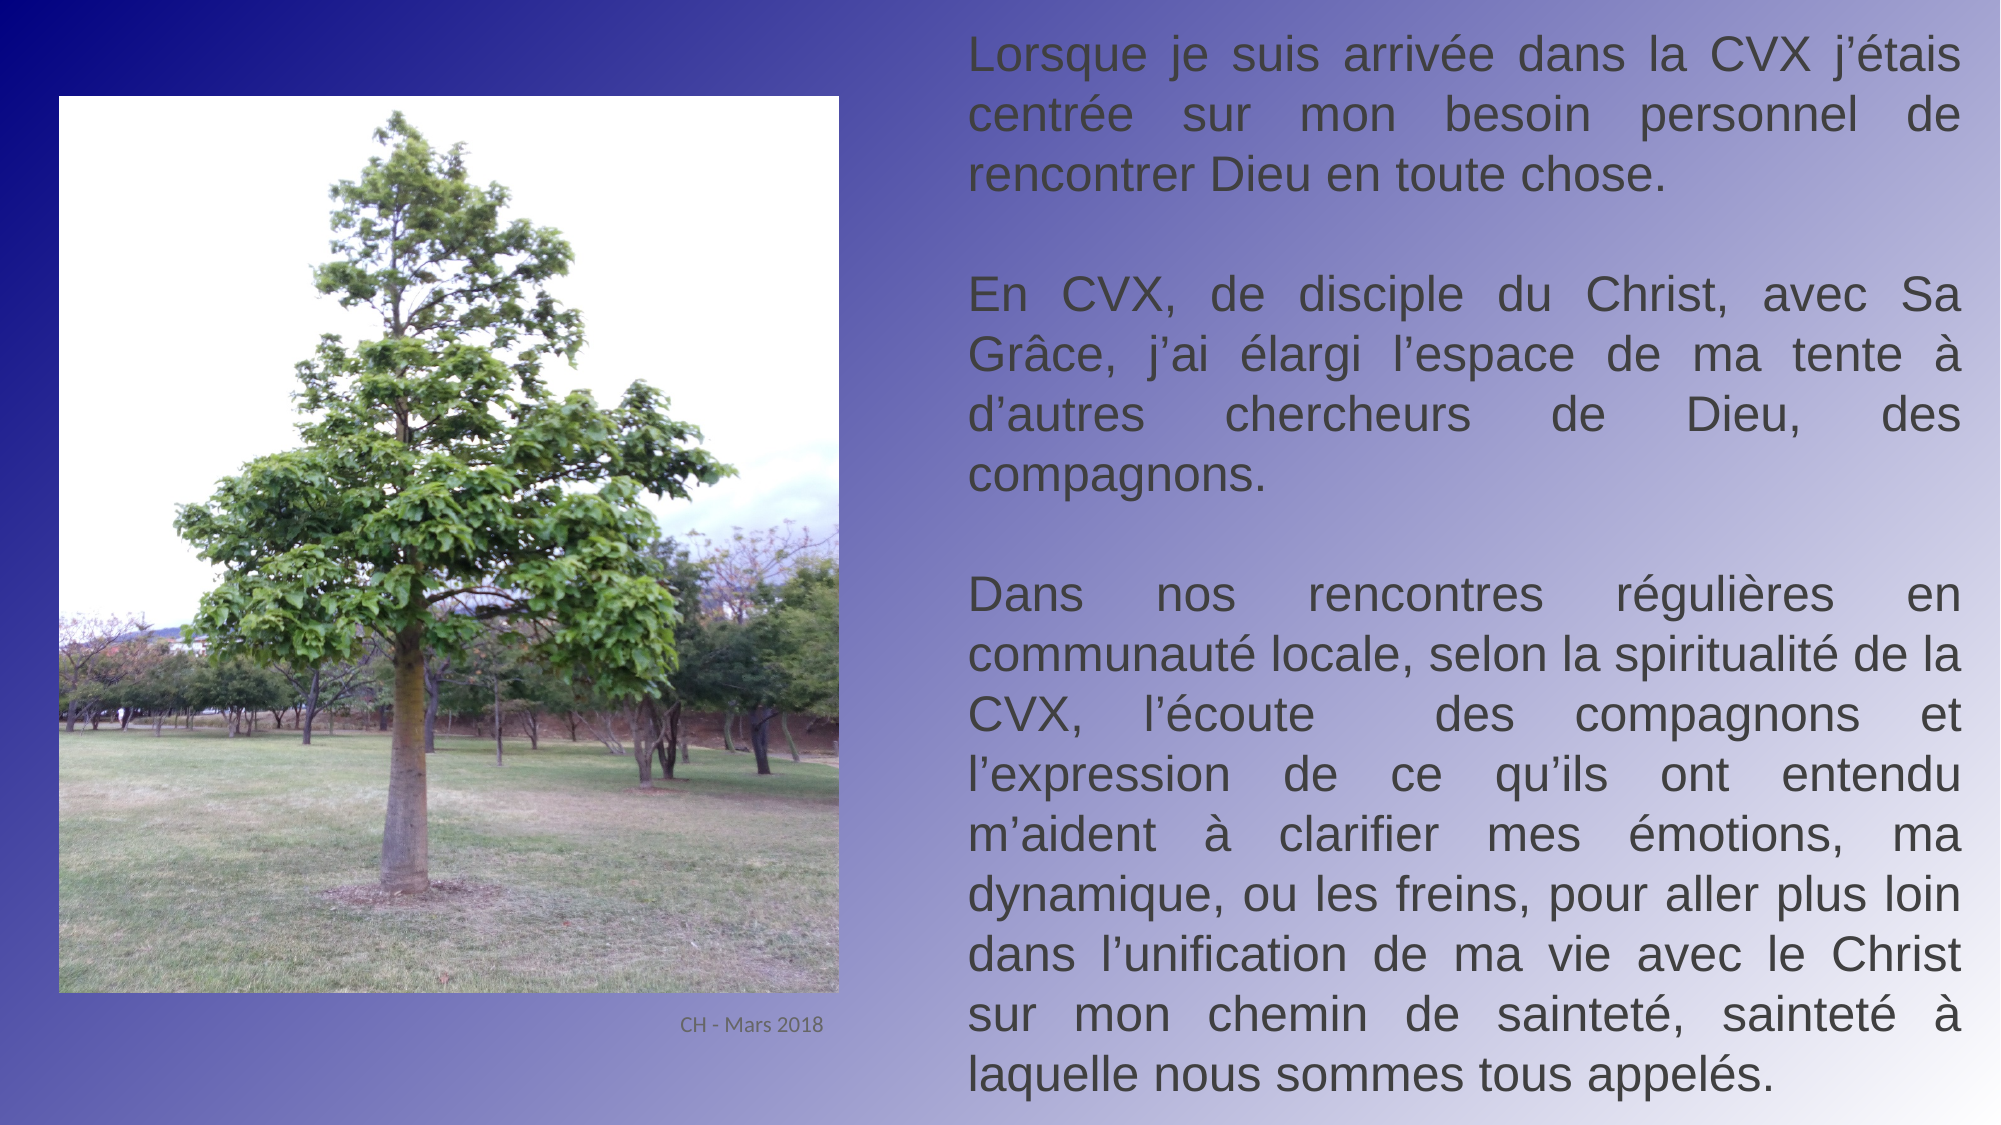

Lorsque je suis arrivée dans la CVX j’étais centrée sur mon besoin personnel de rencontrer Dieu en toute chose.
En CVX, de disciple du Christ, avec Sa Grâce, j’ai élargi l’espace de ma tente à d’autres chercheurs de Dieu, des compagnons.
Dans nos rencontres régulières en communauté locale, selon la spiritualité de la CVX, l’écoute des compagnons et l’expression de ce qu’ils ont entendu m’aident à clarifier mes émotions, ma dynamique, ou les freins, pour aller plus loin dans l’unification de ma vie avec le Christ sur mon chemin de sainteté, sainteté à laquelle nous sommes tous appelés.
CH - Mars 2018